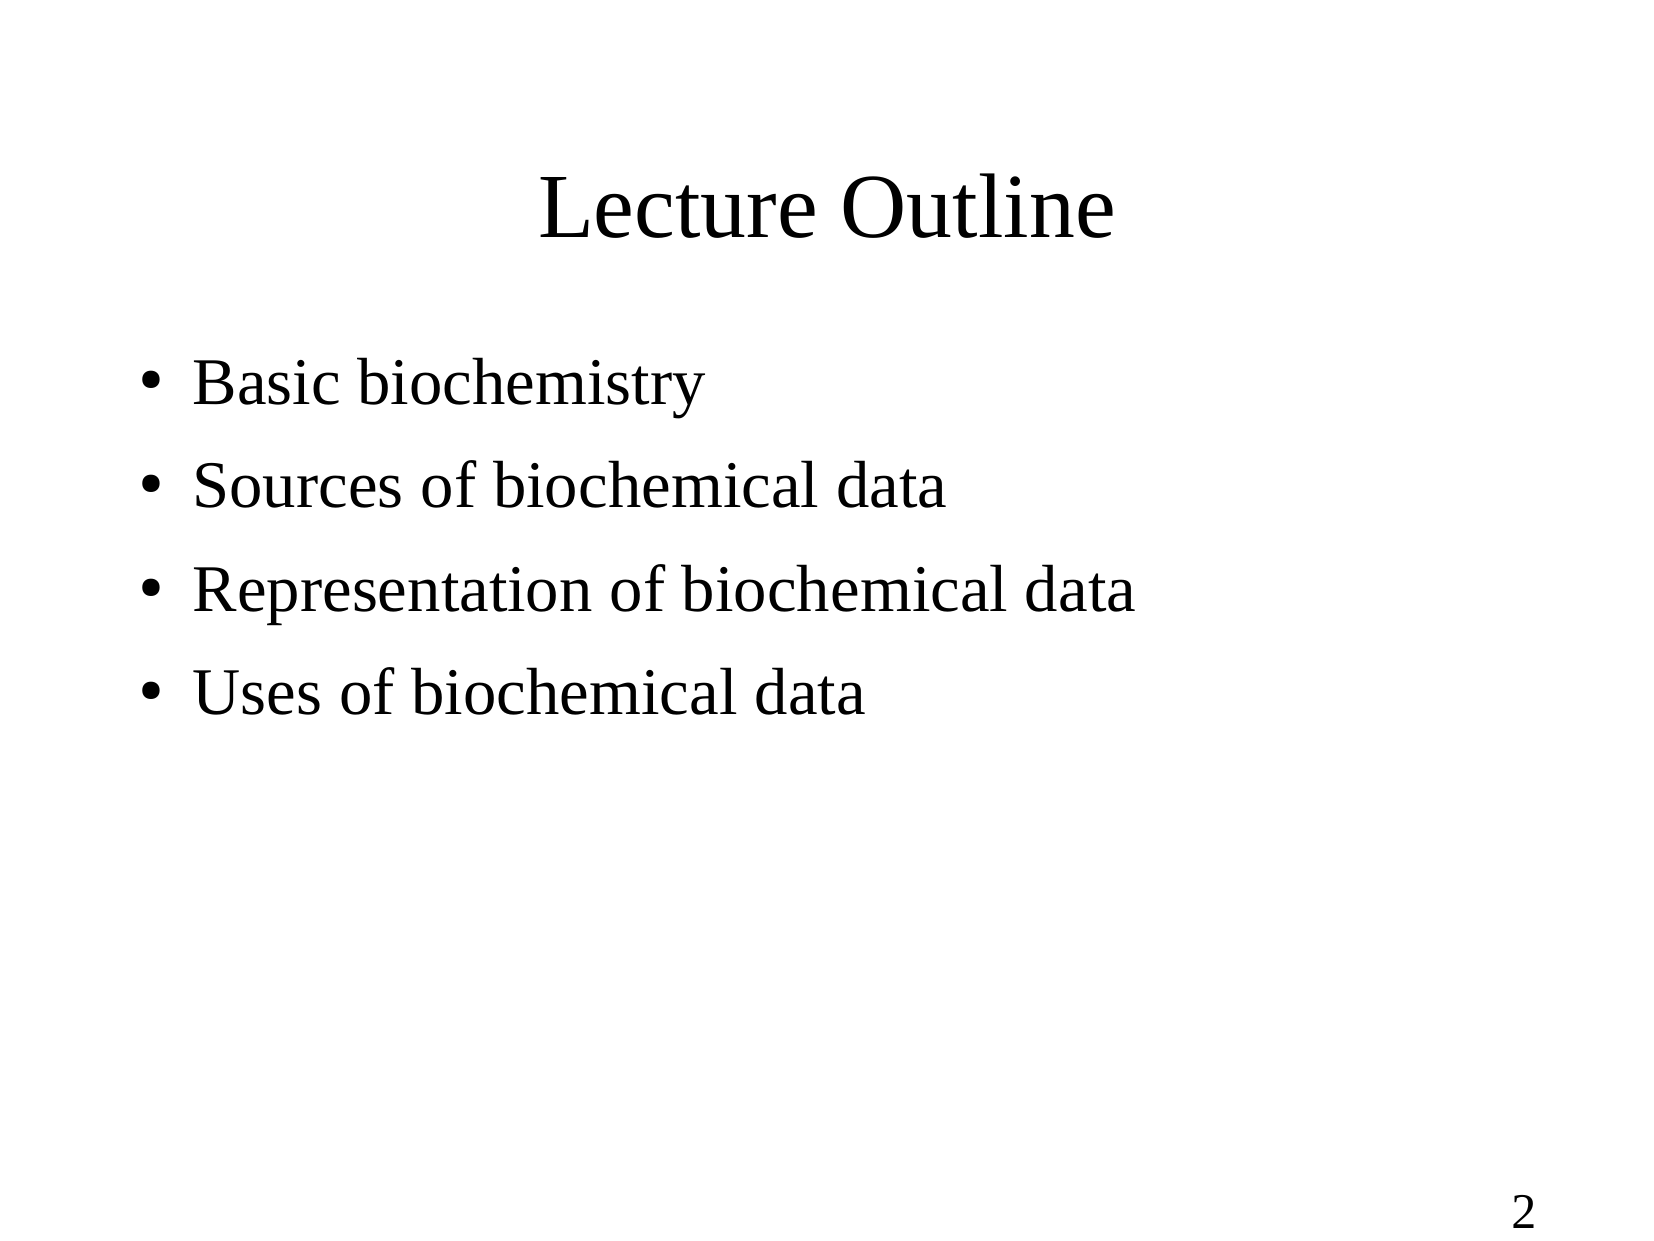

# Lecture Outline
Basic biochemistry
Sources of biochemical data
Representation of biochemical data
Uses of biochemical data